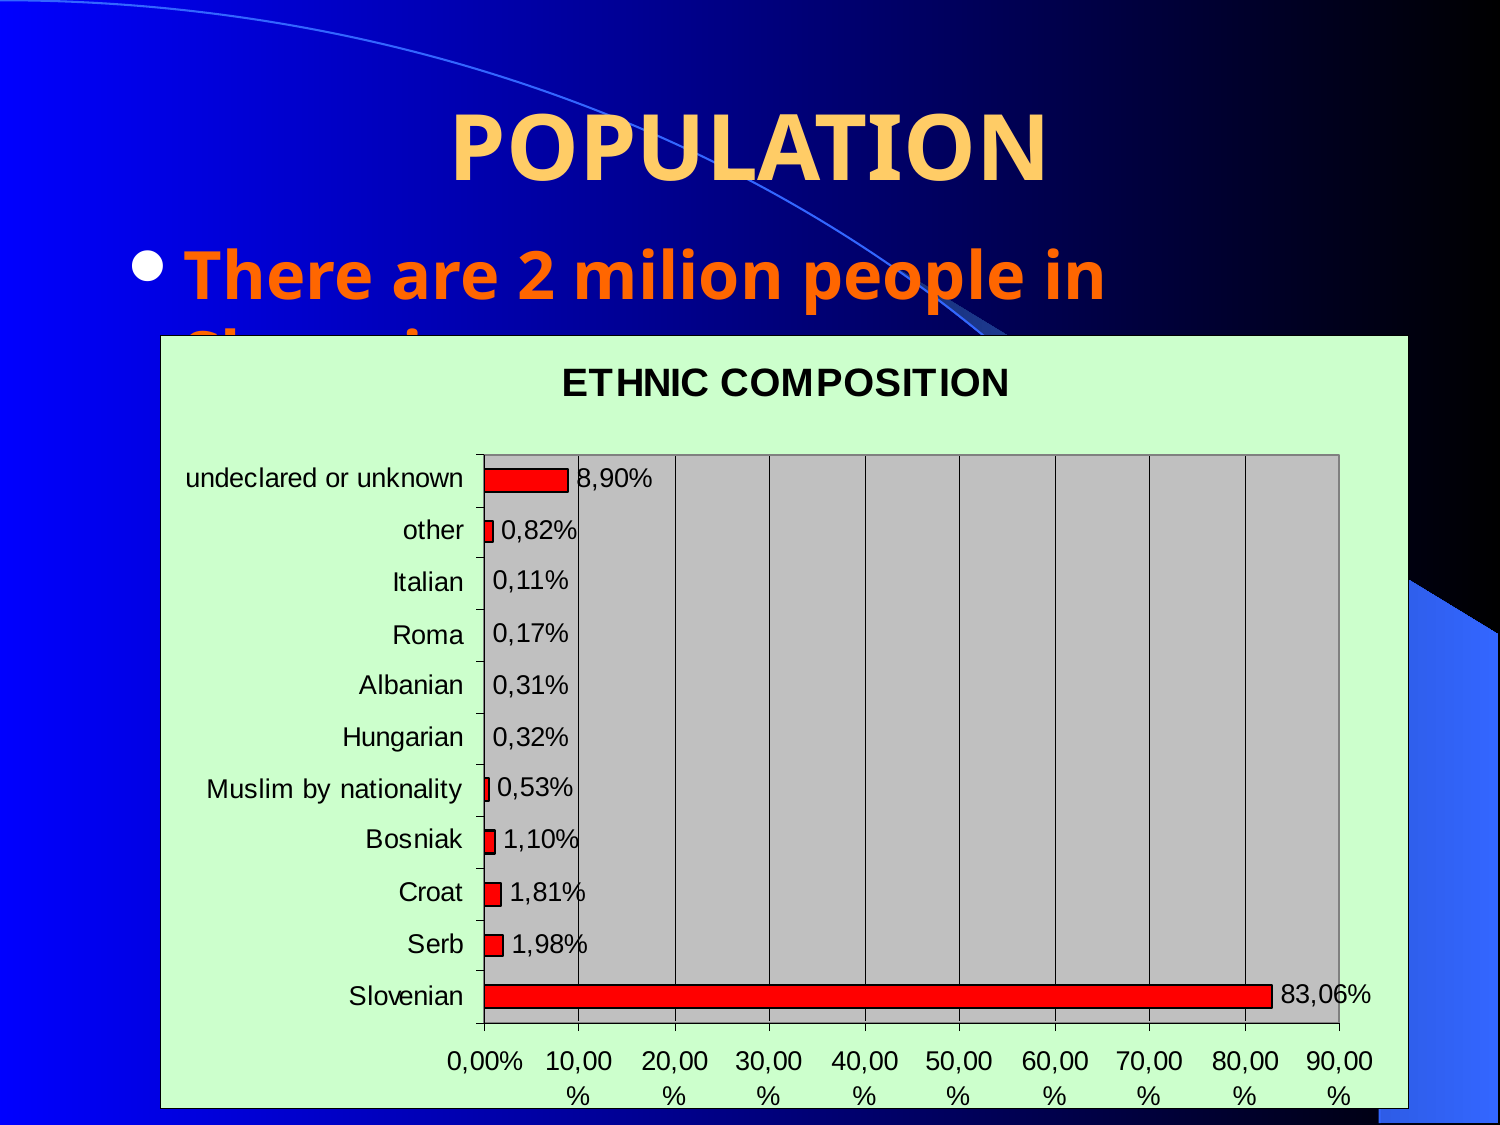

# POPULATION
There are 2 milion people in Slovenia